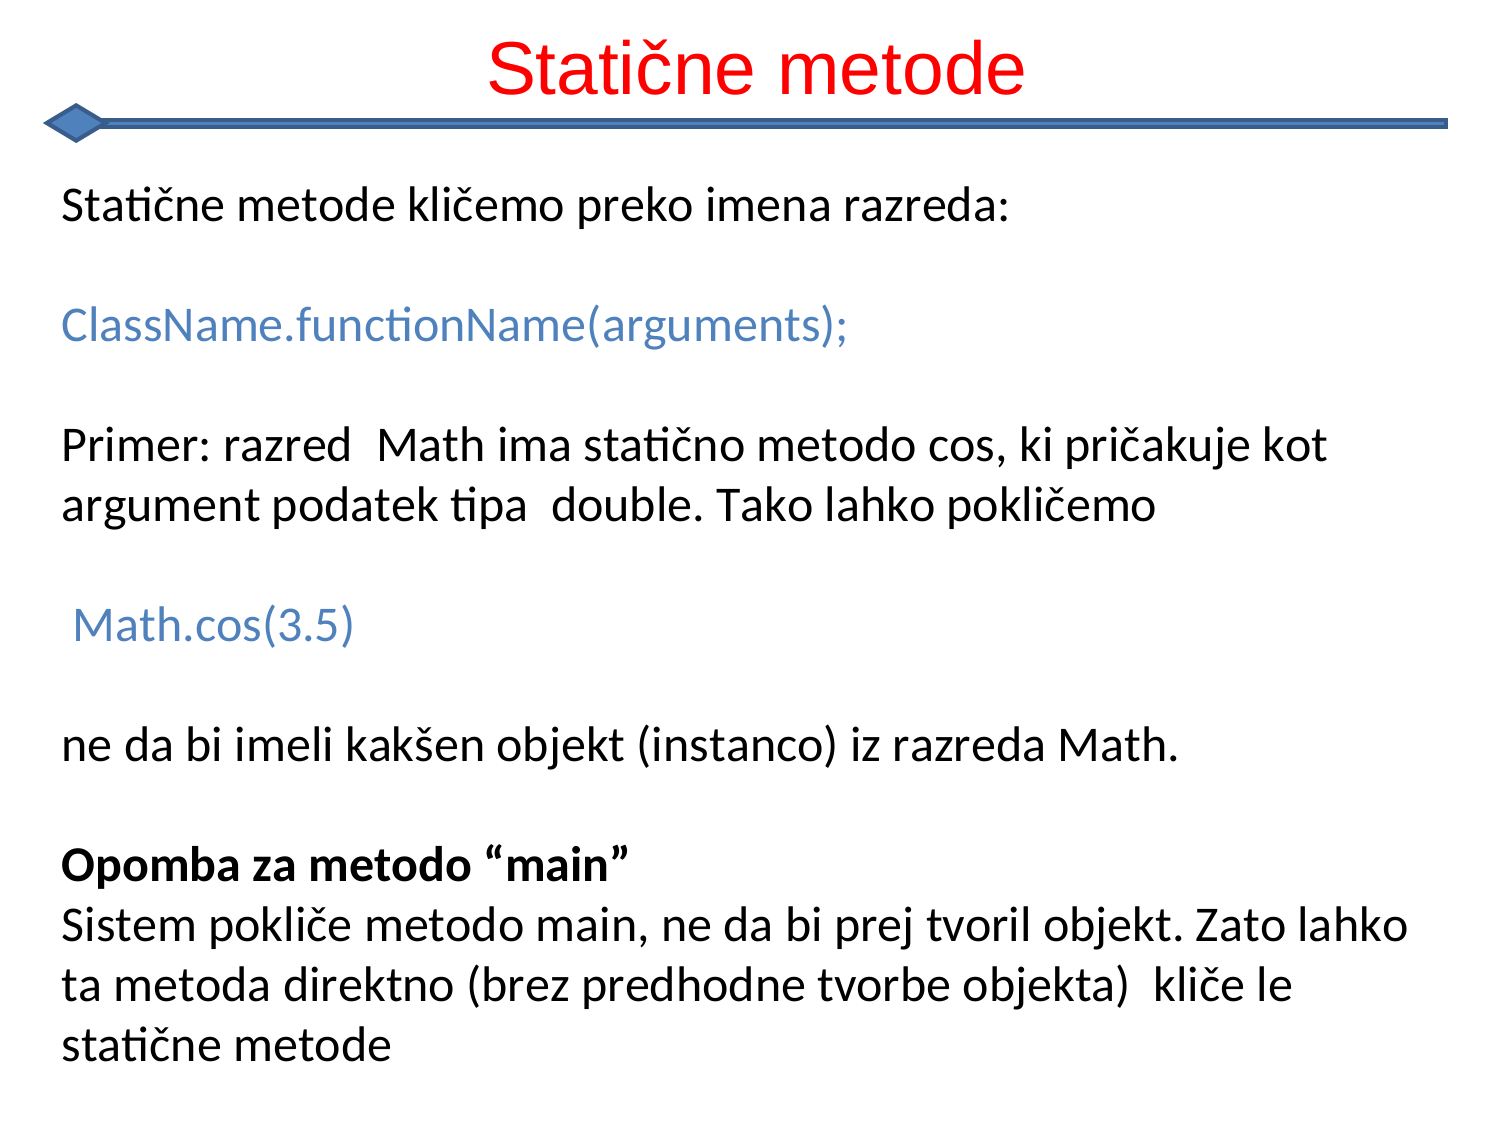

# Statične metode
Statične metode kličemo preko imena razreda:
ClassName.functionName(arguments);
Primer: razred Math ima statično metodo cos, ki pričakuje kot argument podatek tipa double. Tako lahko pokličemo
 Math.cos(3.5)
ne da bi imeli kakšen objekt (instanco) iz razreda Math.
Opomba za metodo “main”
Sistem pokliče metodo main, ne da bi prej tvoril objekt. Zato lahko ta metoda direktno (brez predhodne tvorbe objekta) kliče le statične metode